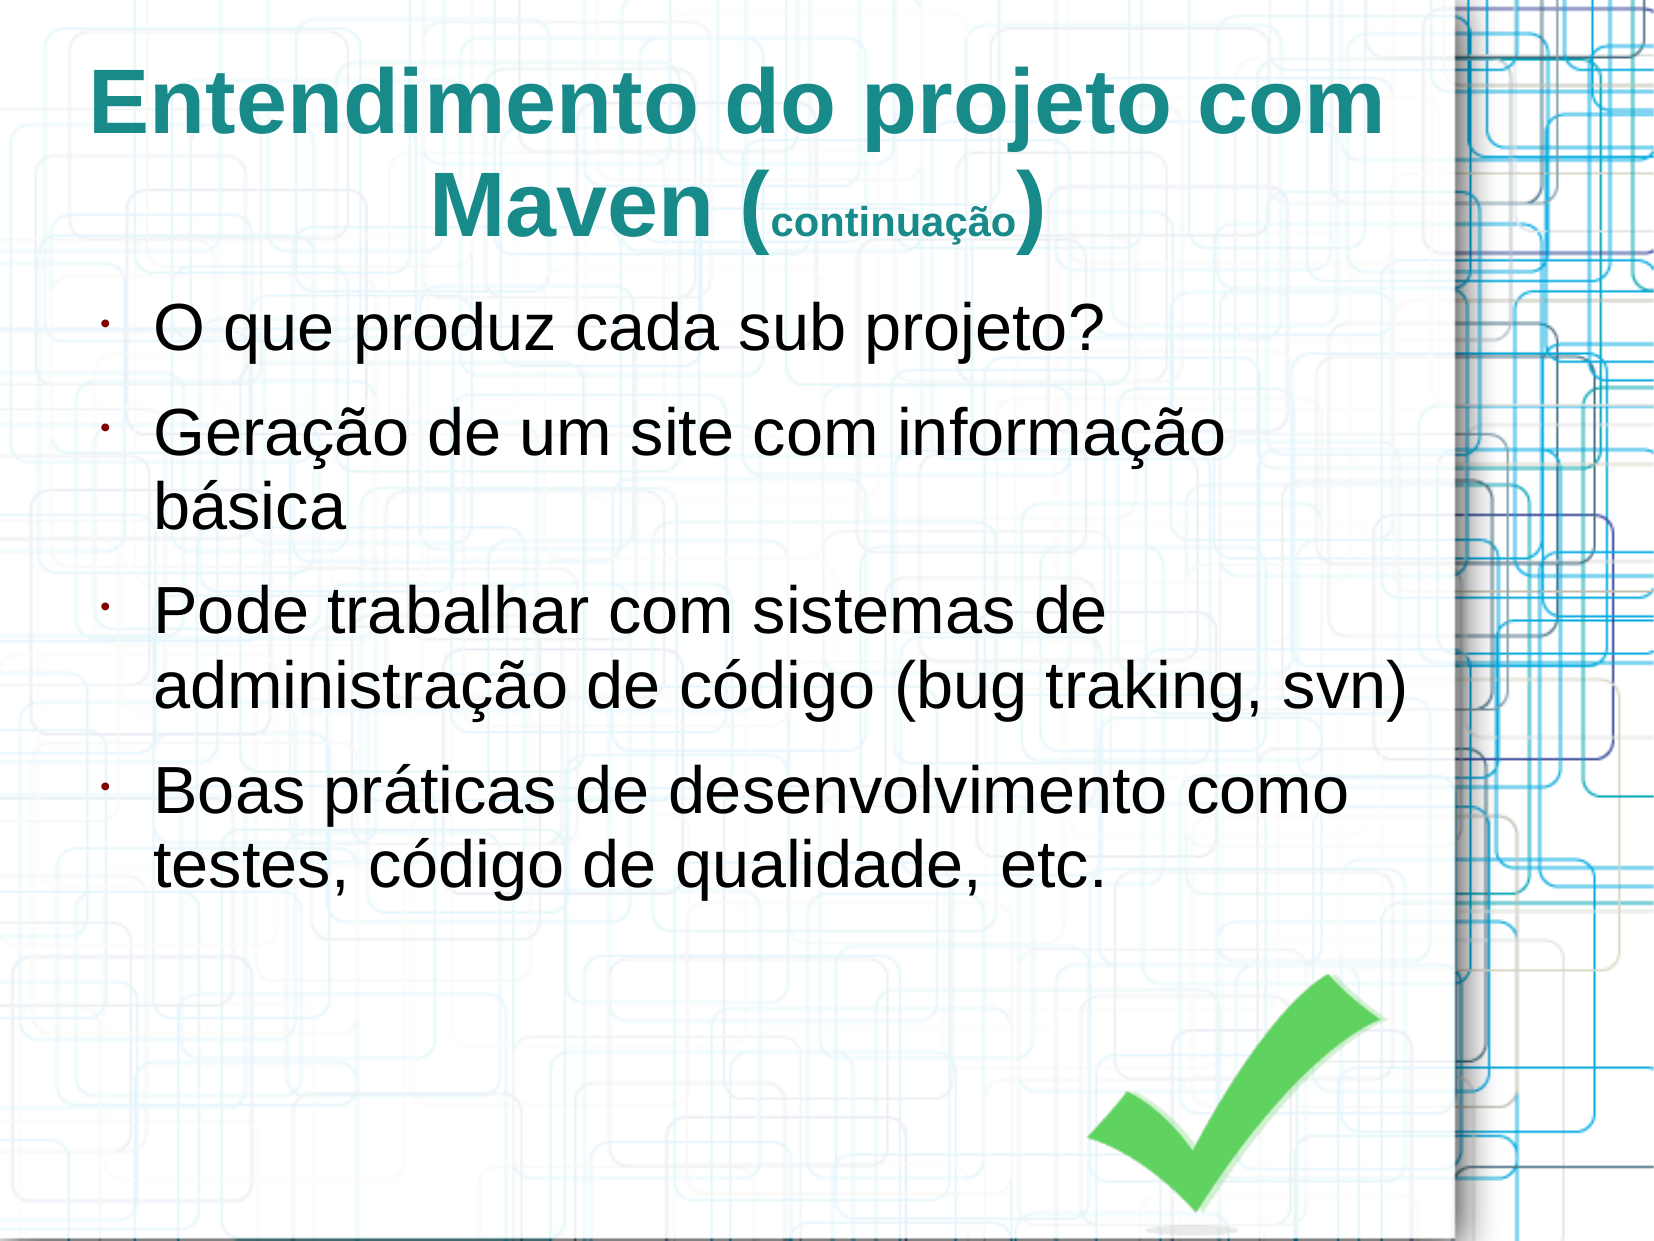

# Entendimento do projeto com Maven (continuação)
O que produz cada sub projeto?
Geração de um site com informação básica
Pode trabalhar com sistemas de administração de código (bug traking, svn)
Boas práticas de desenvolvimento como testes, código de qualidade, etc.